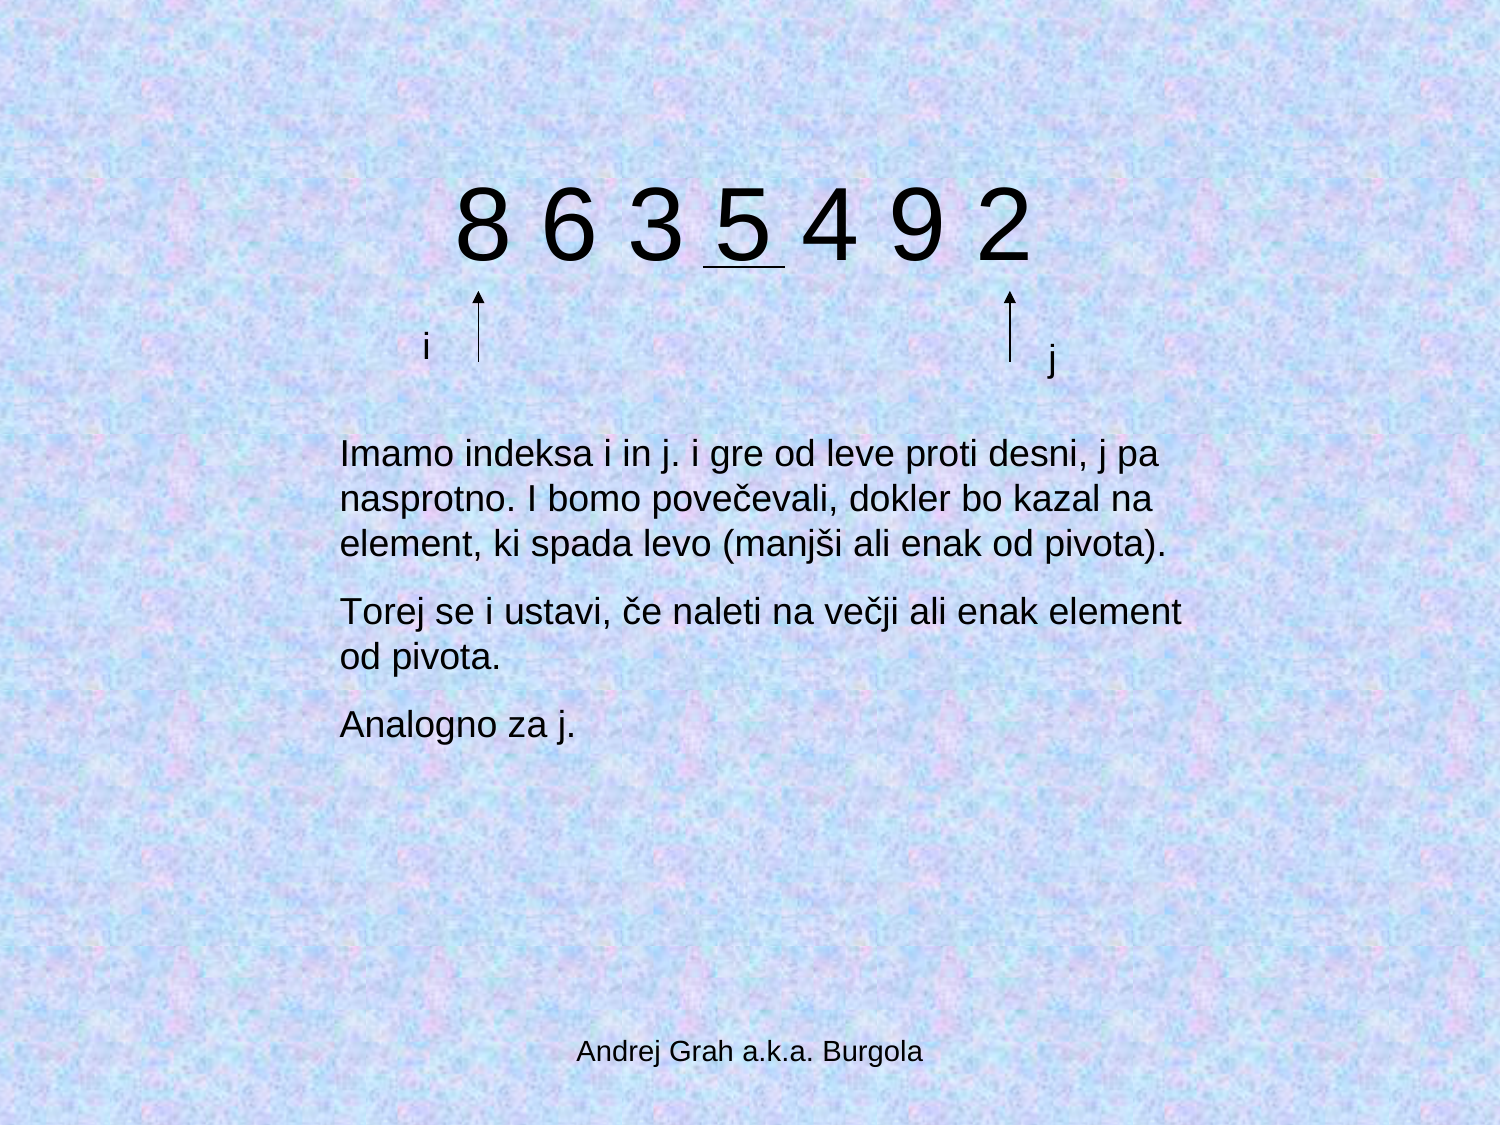

8 6 3 5 4 9 2
i
j
Imamo indeksa i in j. i gre od leve proti desni, j pa nasprotno. I bomo povečevali, dokler bo kazal na element, ki spada levo (manjši ali enak od pivota).
Torej se i ustavi, če naleti na večji ali enak element od pivota.
Analogno za j.
Andrej Grah a.k.a. Burgola